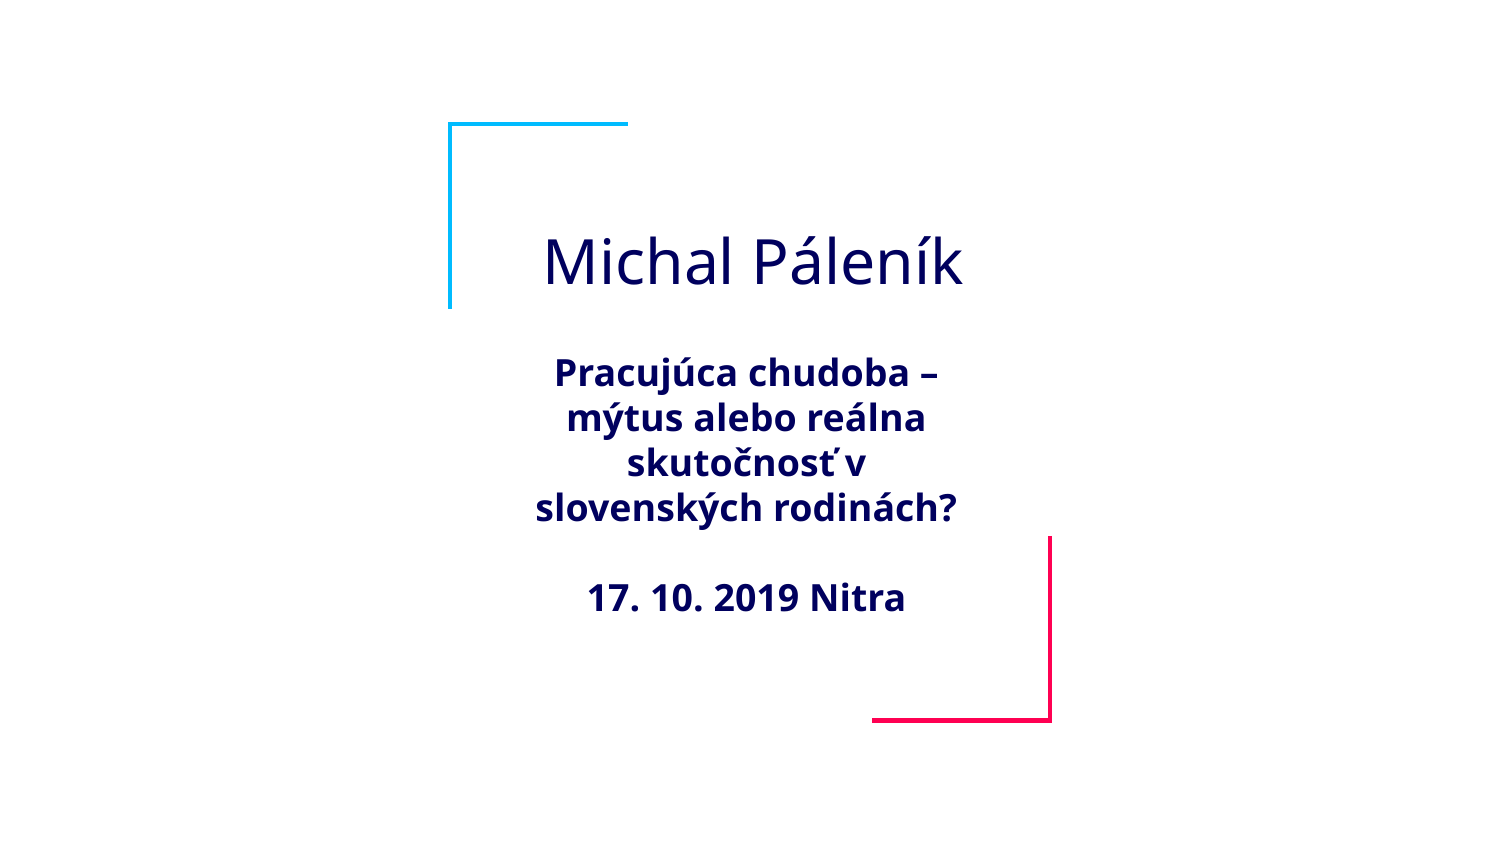

# Michal Páleník
Pracujúca chudoba – mýtus alebo reálna skutočnosť v slovenských rodinách?
17. 10. 2019 Nitra